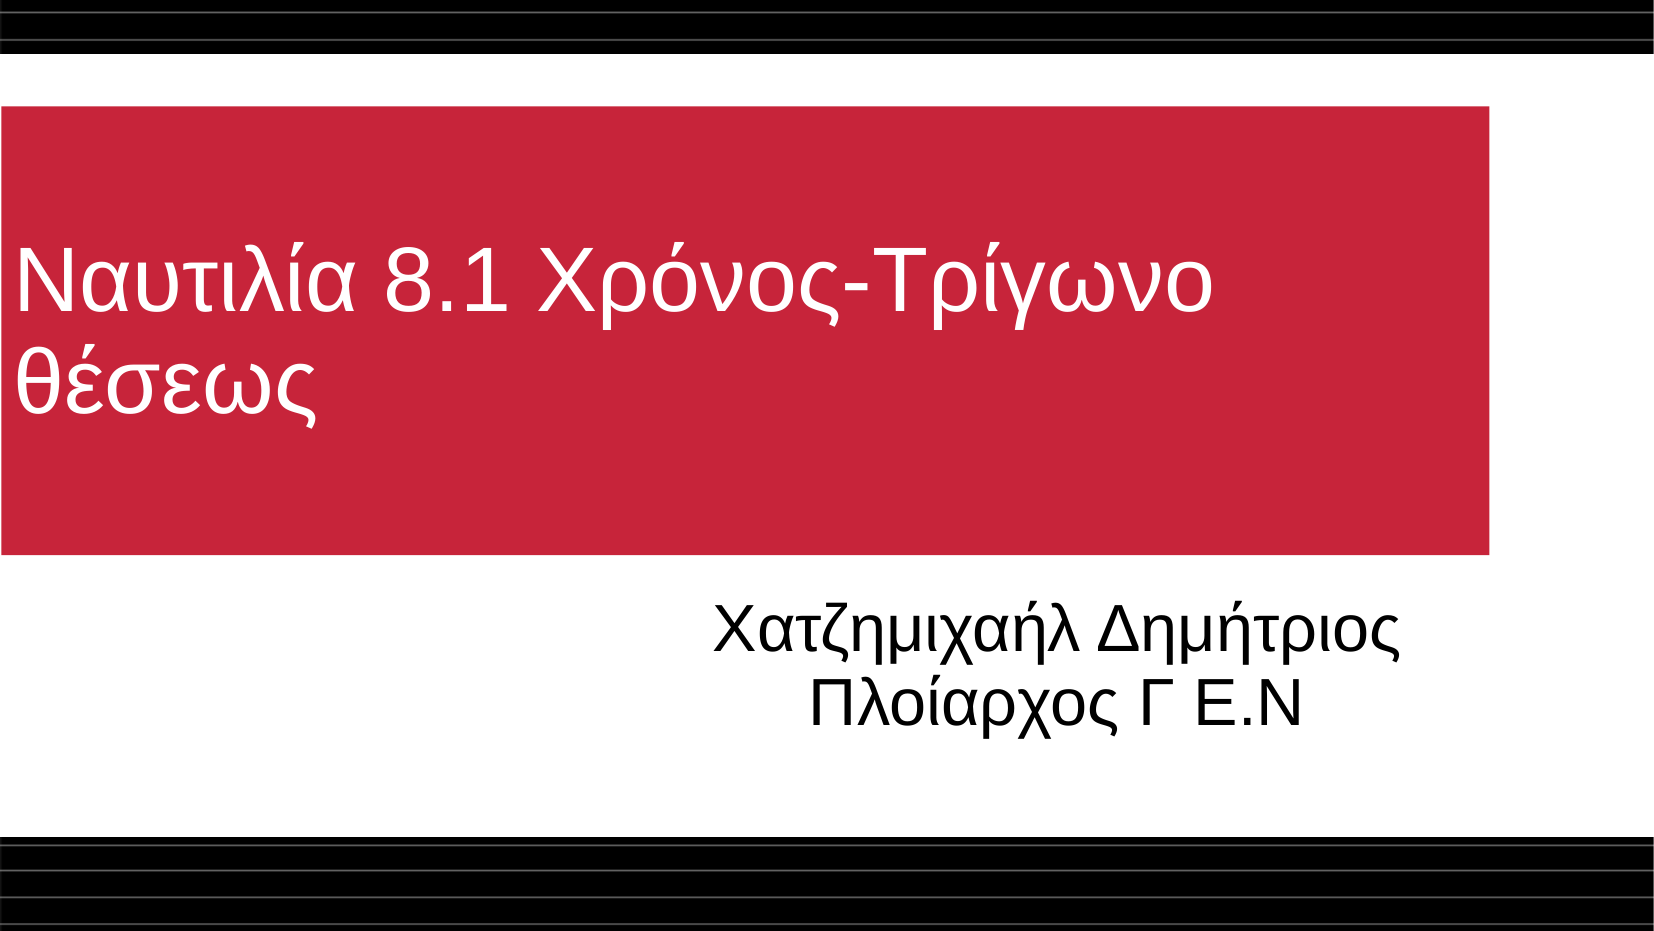

# Ναυτιλία 8.1 Χρόνος-Τρίγωνο θέσεως
Χατζημιχαήλ Δημήτριος
Πλοίαρχος Γ Ε.Ν